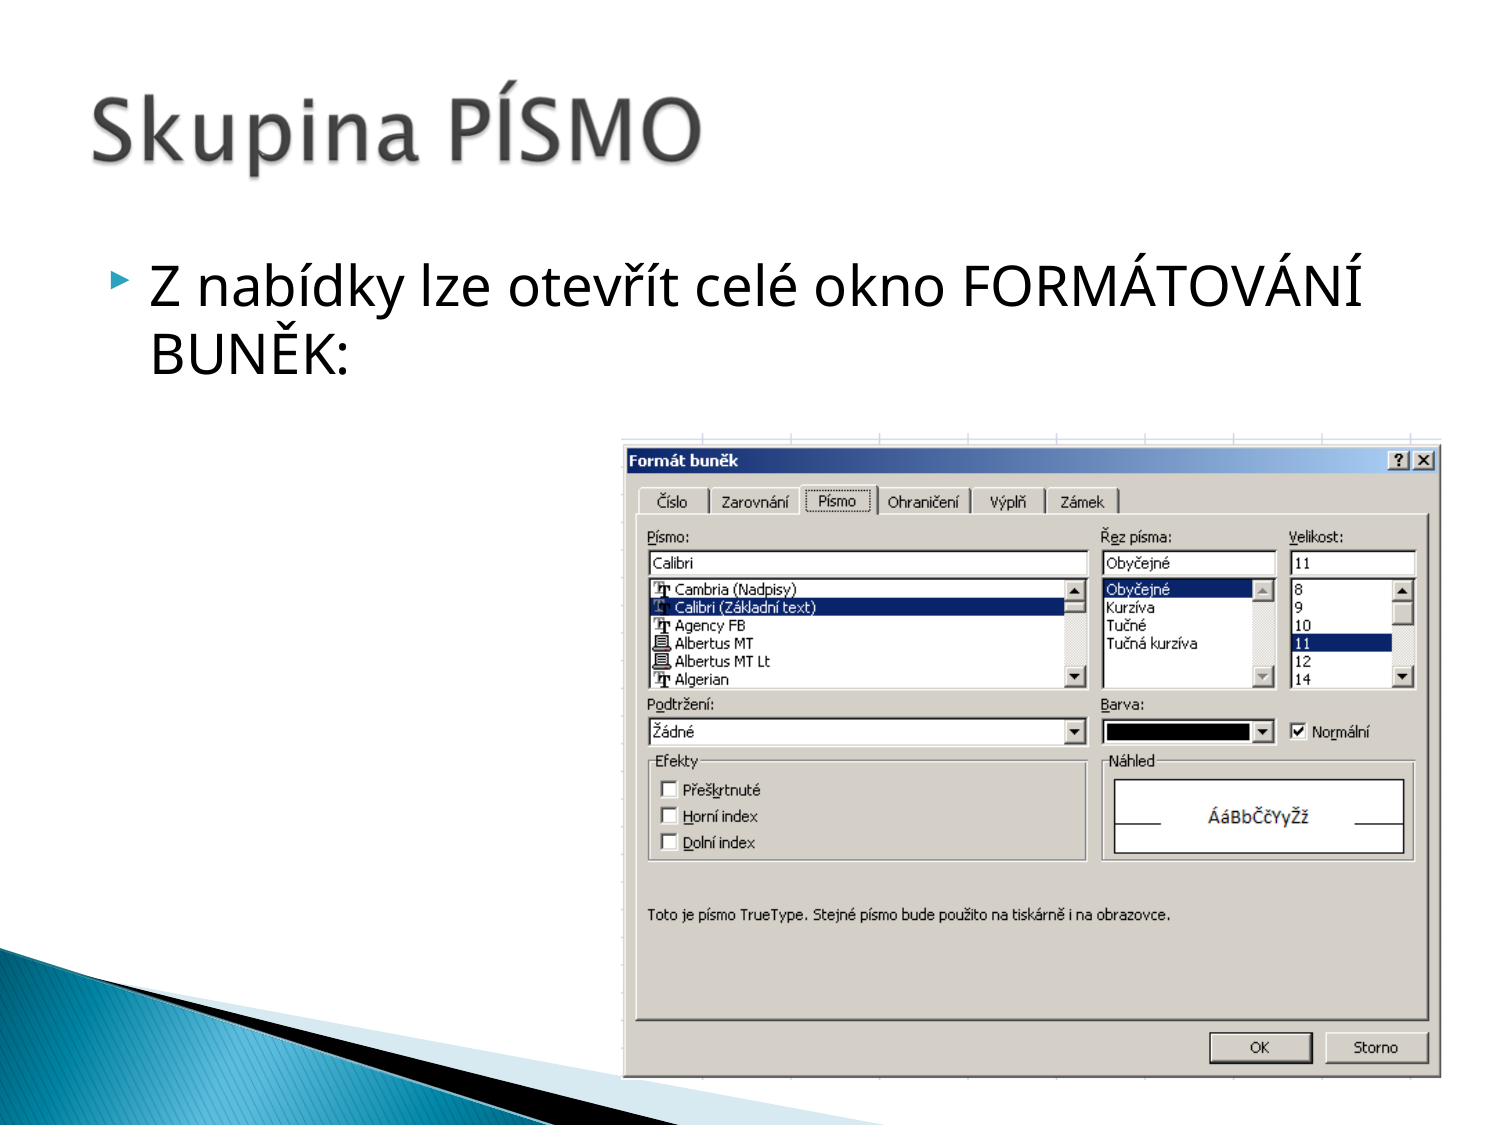

# Z nabídky lze otevřít celé okno FORMÁTOVÁNÍ BUNĚK: